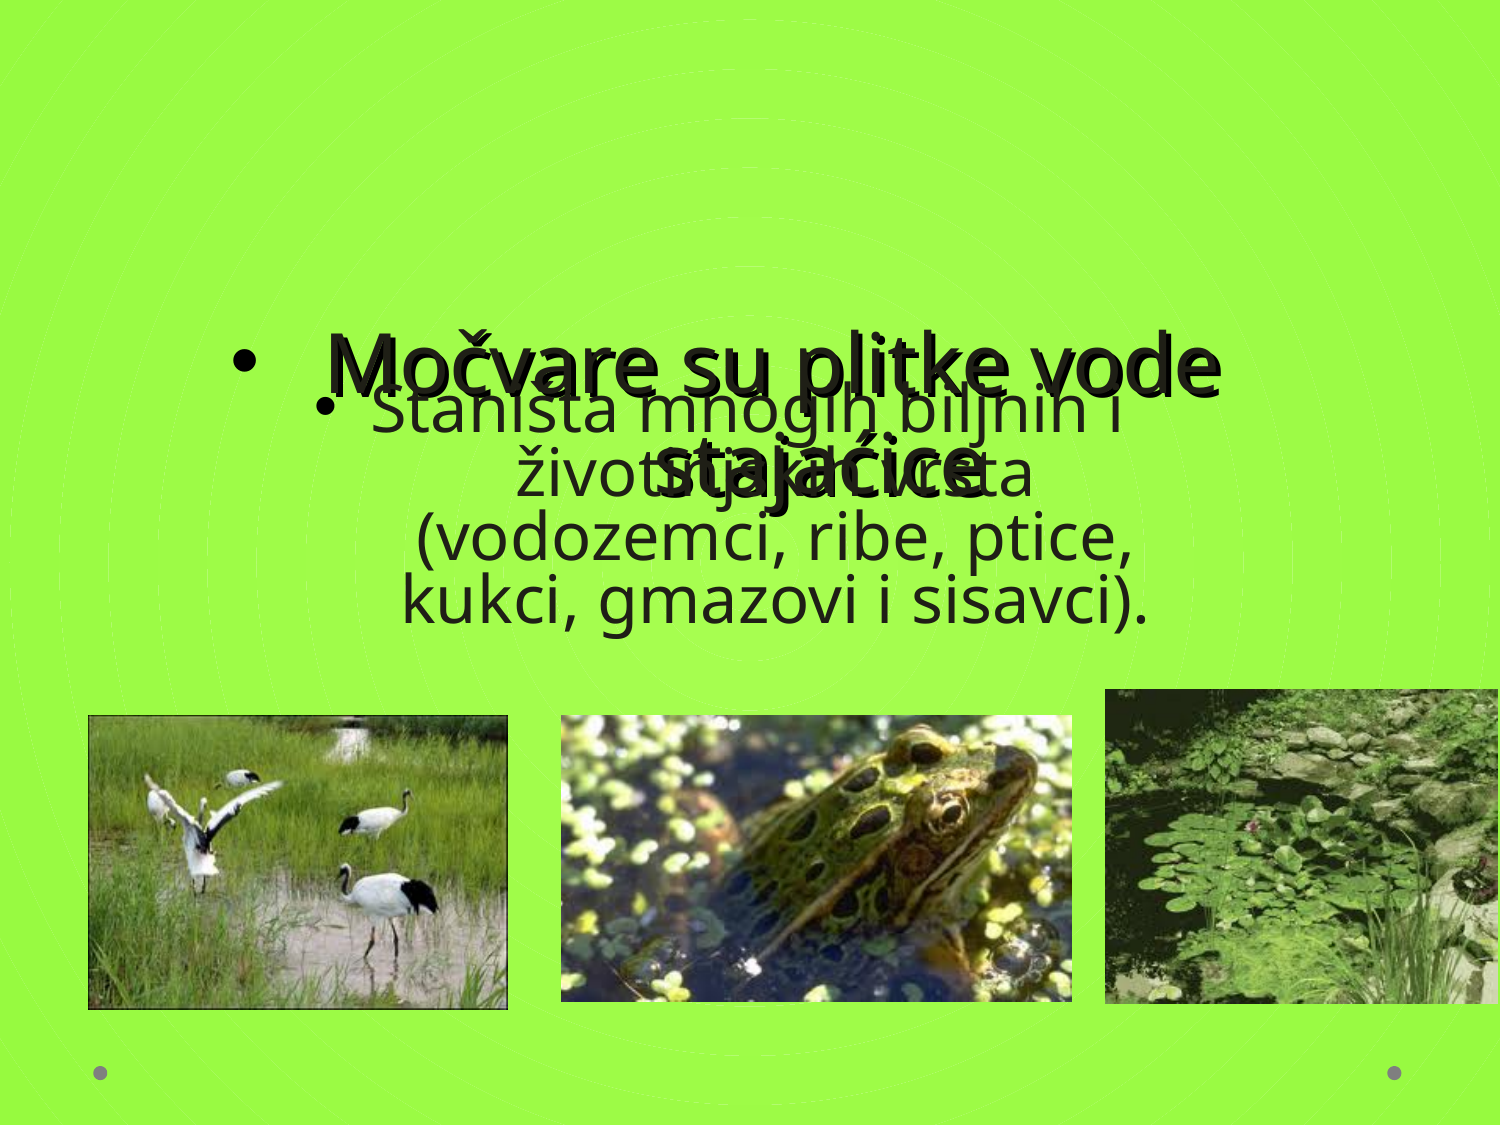

# Močvare su plitke vode stajaćice
Staništa mnogih biljnih i životinjskih vrsta (vodozemci, ribe, ptice, kukci, gmazovi i sisavci).